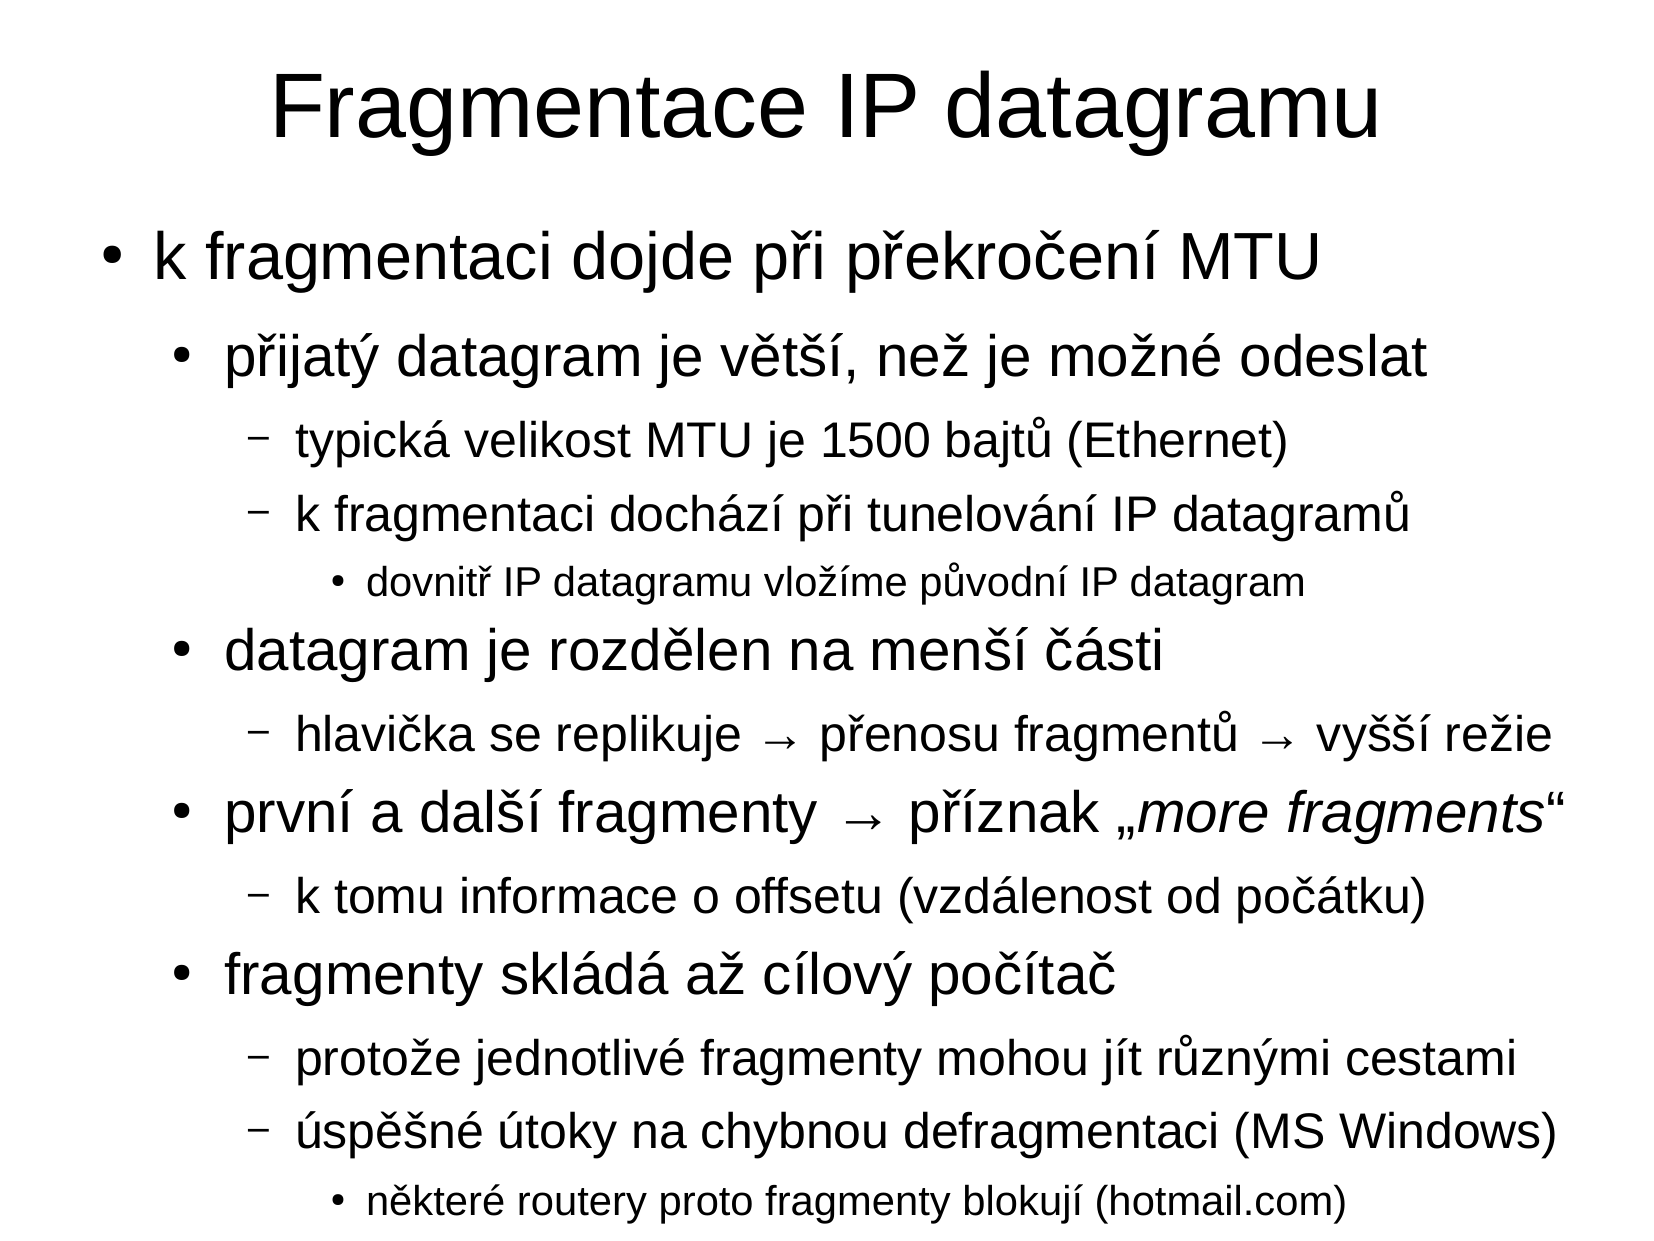

# Fragmentace IP datagramu
k fragmentaci dojde při překročení MTU
přijatý datagram je větší, než je možné odeslat
typická velikost MTU je 1500 bajtů (Ethernet)
k fragmentaci dochází při tunelování IP datagramů
dovnitř IP datagramu vložíme původní IP datagram
datagram je rozdělen na menší části
hlavička se replikuje → přenosu fragmentů → vyšší režie
první a další fragmenty → příznak „more fragments“
k tomu informace o offsetu (vzdálenost od počátku)
fragmenty skládá až cílový počítač
protože jednotlivé fragmenty mohou jít různými cestami
úspěšné útoky na chybnou defragmentaci (MS Windows)
některé routery proto fragmenty blokují (hotmail.com)